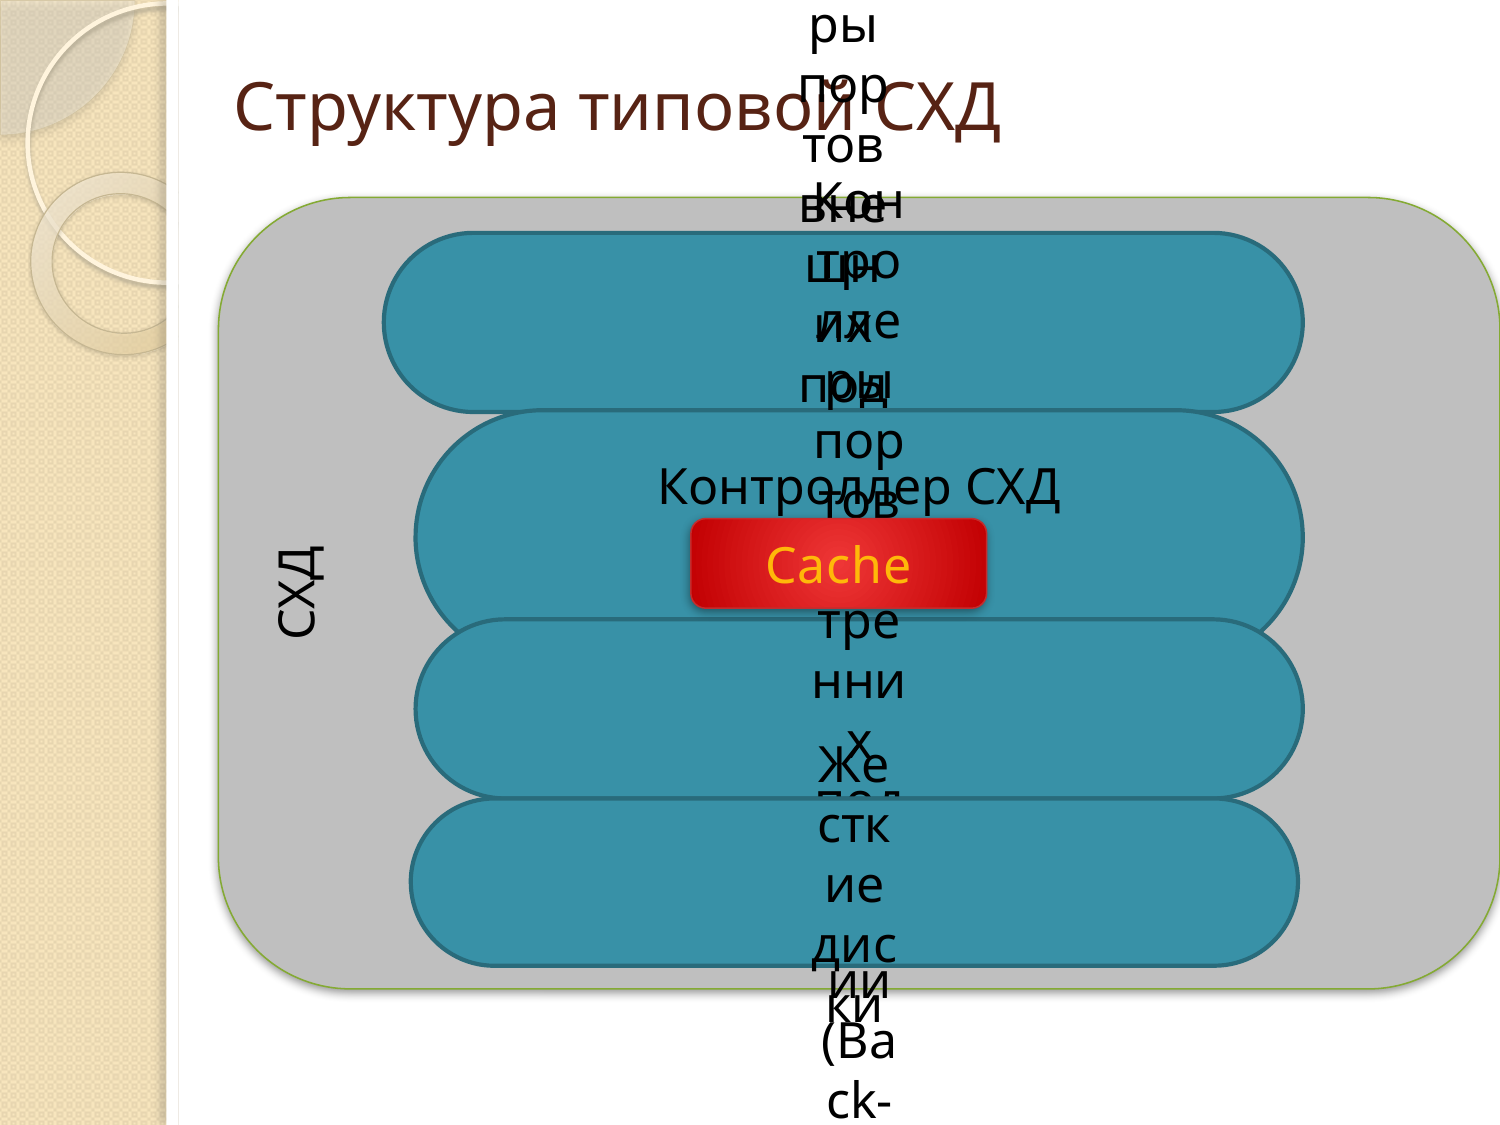

Контроллеры портов внешних подключений (Front-end)
СХД
# Структура типовой СХД
Контроллеры портов внутренних подключений (Back-end)
Контроллер СХД
Жесткие диски
Cache